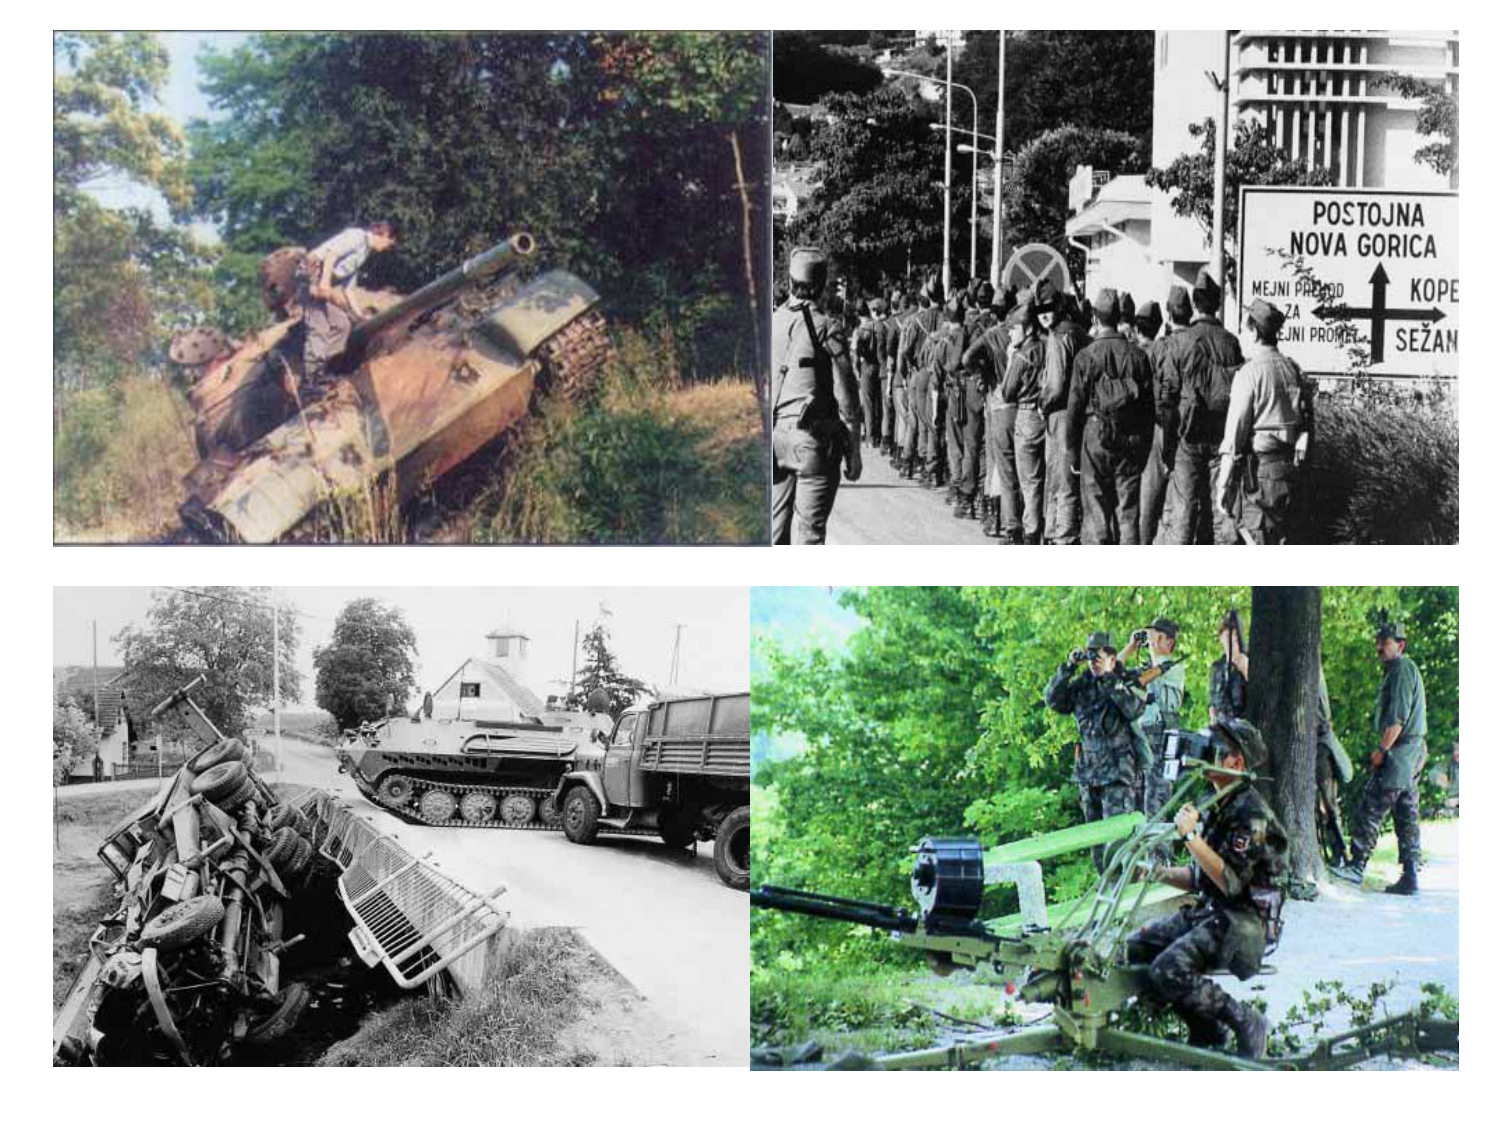

JLA ni bila pripravljena na odpor slovenskih oboroženih sil, na enotnost prebivalstva, še
zlasti pa ne na uspešnost slovenske protiofenzive.
28. Junij 1991
JLA je zasedla večino mejnih prehodov in taktično ponudila premirje; nekatere njene
enote in vojašnice so bile obkoljene, oskrbovala jih je lahko le z helikopterji, precej
njenih pripadnikov pa se je predalo ali prestopilo na slovensko stran.
Posebnost te vojne so bile množične barikade in komunikacijske zapore ter blokade
enot oz. vojašnic JLA.